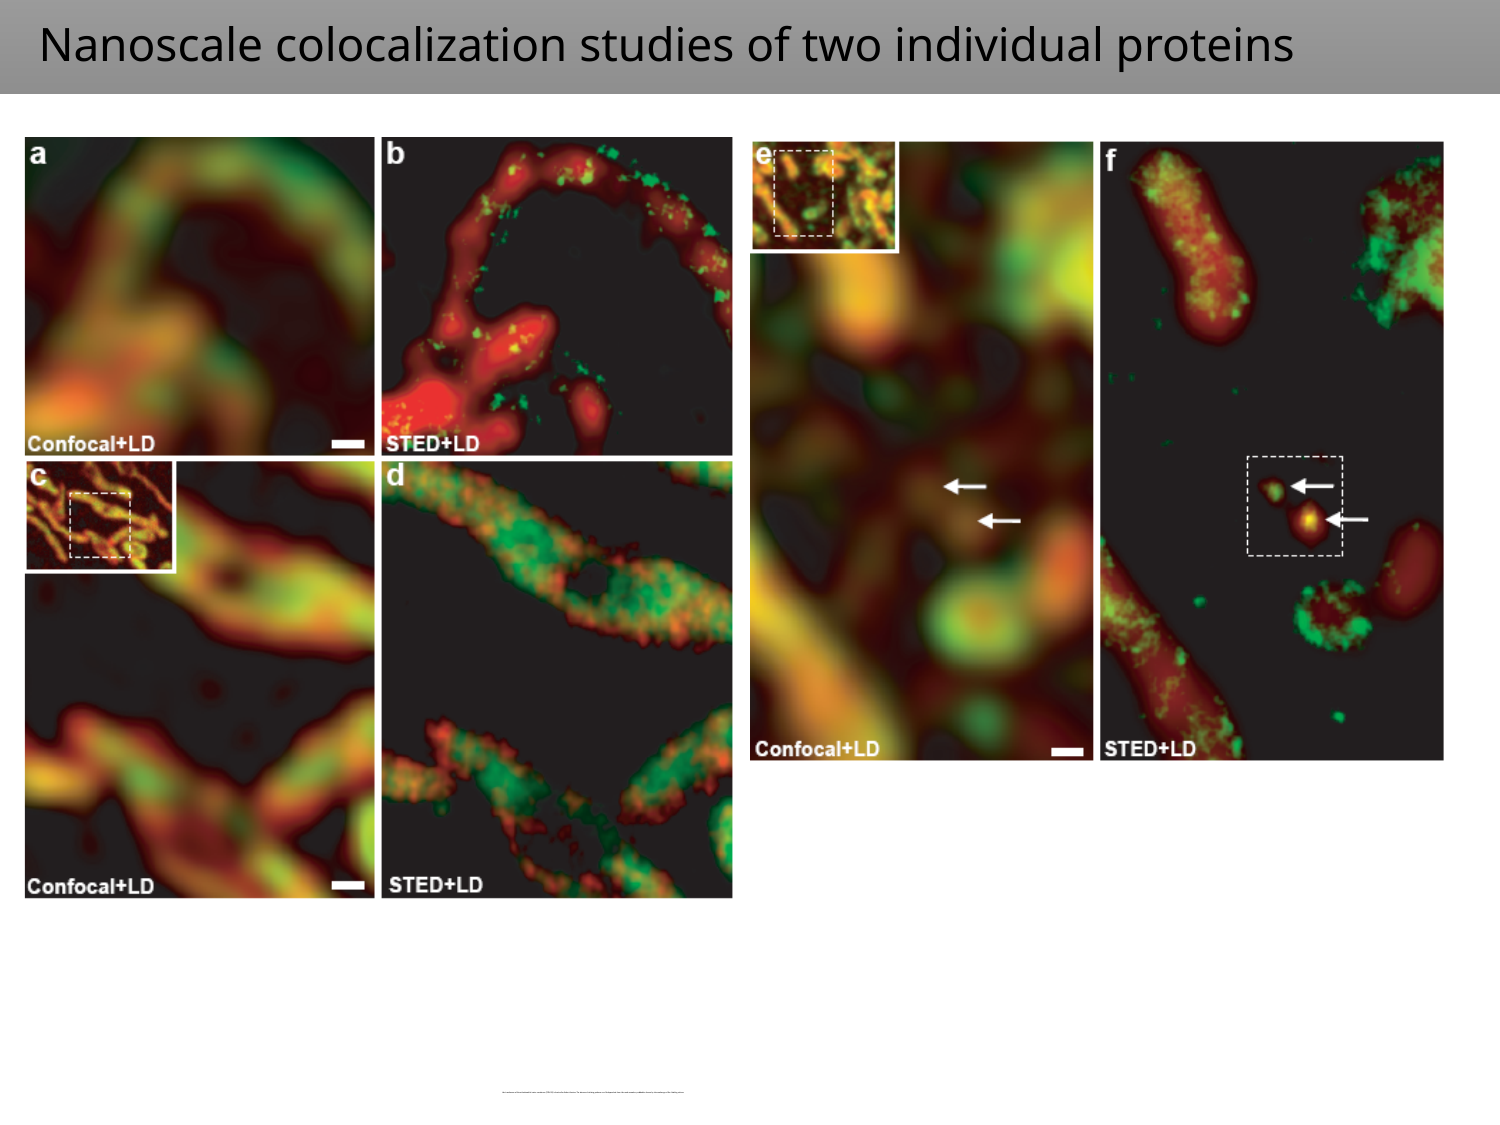

# Nanoscale colocalization studies of two individual proteins
the translocase of the mitochondrial outer membrane (TOM20) is located in distinct clusters The observed staining patterns are 9independent from the used secondary antibodies shown by interexchange of the labeling colours